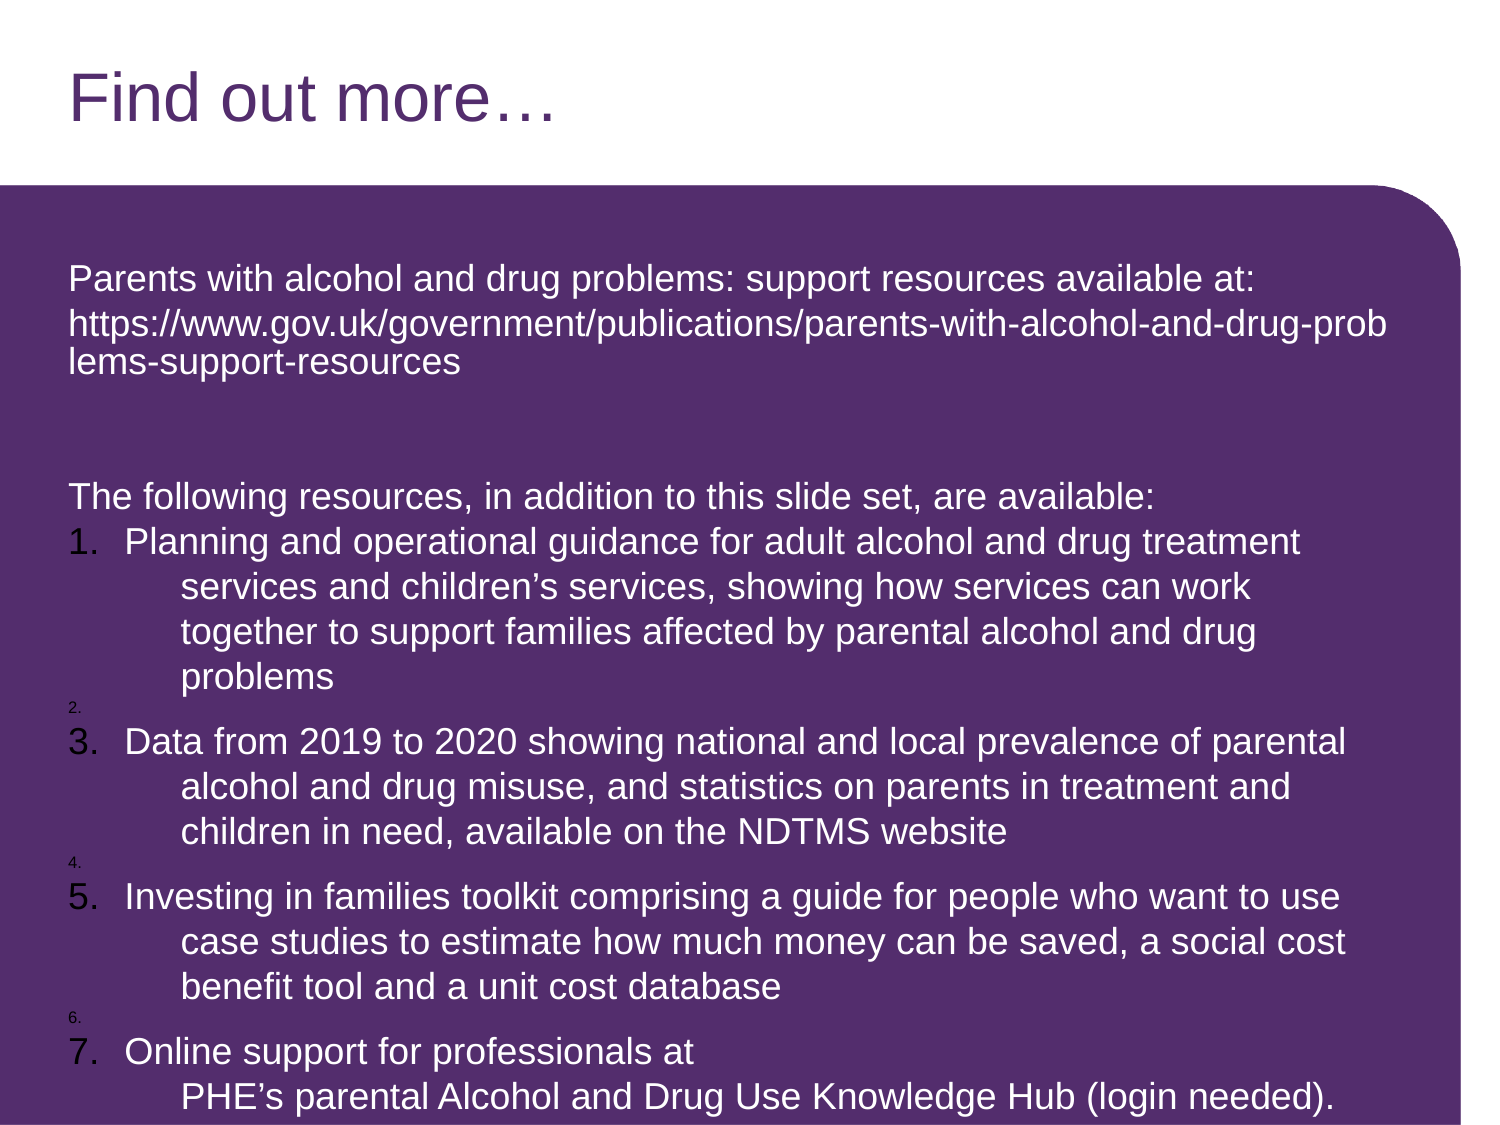

# Find out more…
Parents with alcohol and drug problems: support resources available at: https://www.gov.uk/government/publications/parents-with-alcohol-and-drug-problems-support-resources
The following resources, in addition to this slide set, are available:
Planning and operational guidance for adult alcohol and drug treatment services and children’s services, showing how services can work together to support families affected by parental alcohol and drug problems
Data from 2019 to 2020 showing national and local prevalence of parental alcohol and drug misuse, and statistics on parents in treatment and children in need, available on the NDTMS website
Investing in families toolkit comprising a guide for people who want to use case studies to estimate how much money can be saved, a social cost benefit tool and a unit cost database
Online support for professionals at PHE’s parental Alcohol and Drug Use Knowledge Hub (login needed). Join the group to keep up to date on policies, webinars, research and other publications and events on the topic.